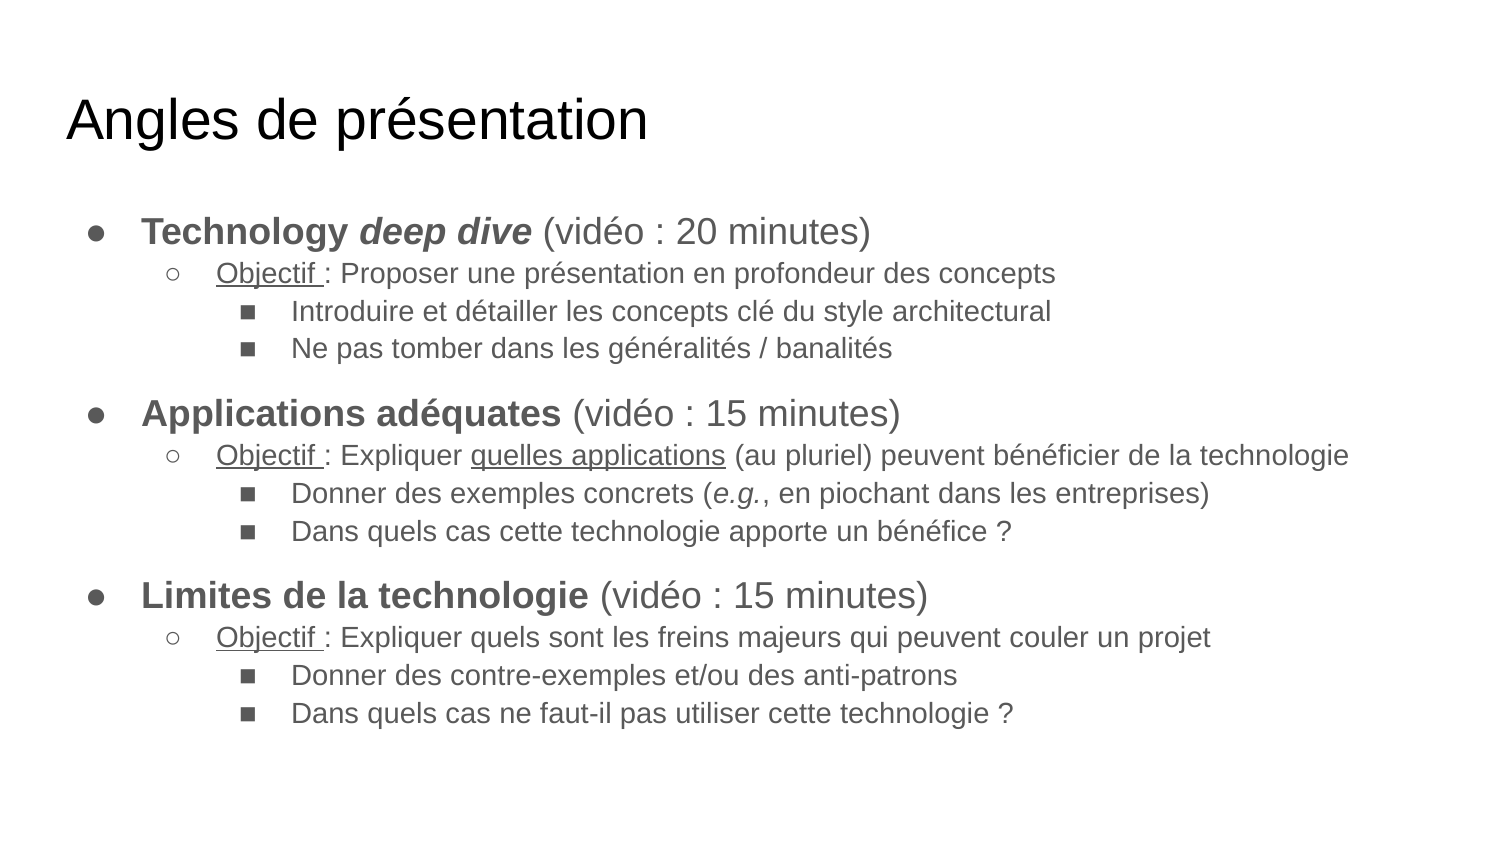

# Angles de présentation
Technology deep dive (vidéo : 20 minutes)
Objectif : Proposer une présentation en profondeur des concepts
Introduire et détailler les concepts clé du style architectural
Ne pas tomber dans les généralités / banalités
Applications adéquates (vidéo : 15 minutes)
Objectif : Expliquer quelles applications (au pluriel) peuvent bénéficier de la technologie
Donner des exemples concrets (e.g., en piochant dans les entreprises)
Dans quels cas cette technologie apporte un bénéfice ?
Limites de la technologie (vidéo : 15 minutes)
Objectif : Expliquer quels sont les freins majeurs qui peuvent couler un projet
Donner des contre-exemples et/ou des anti-patrons
Dans quels cas ne faut-il pas utiliser cette technologie ?